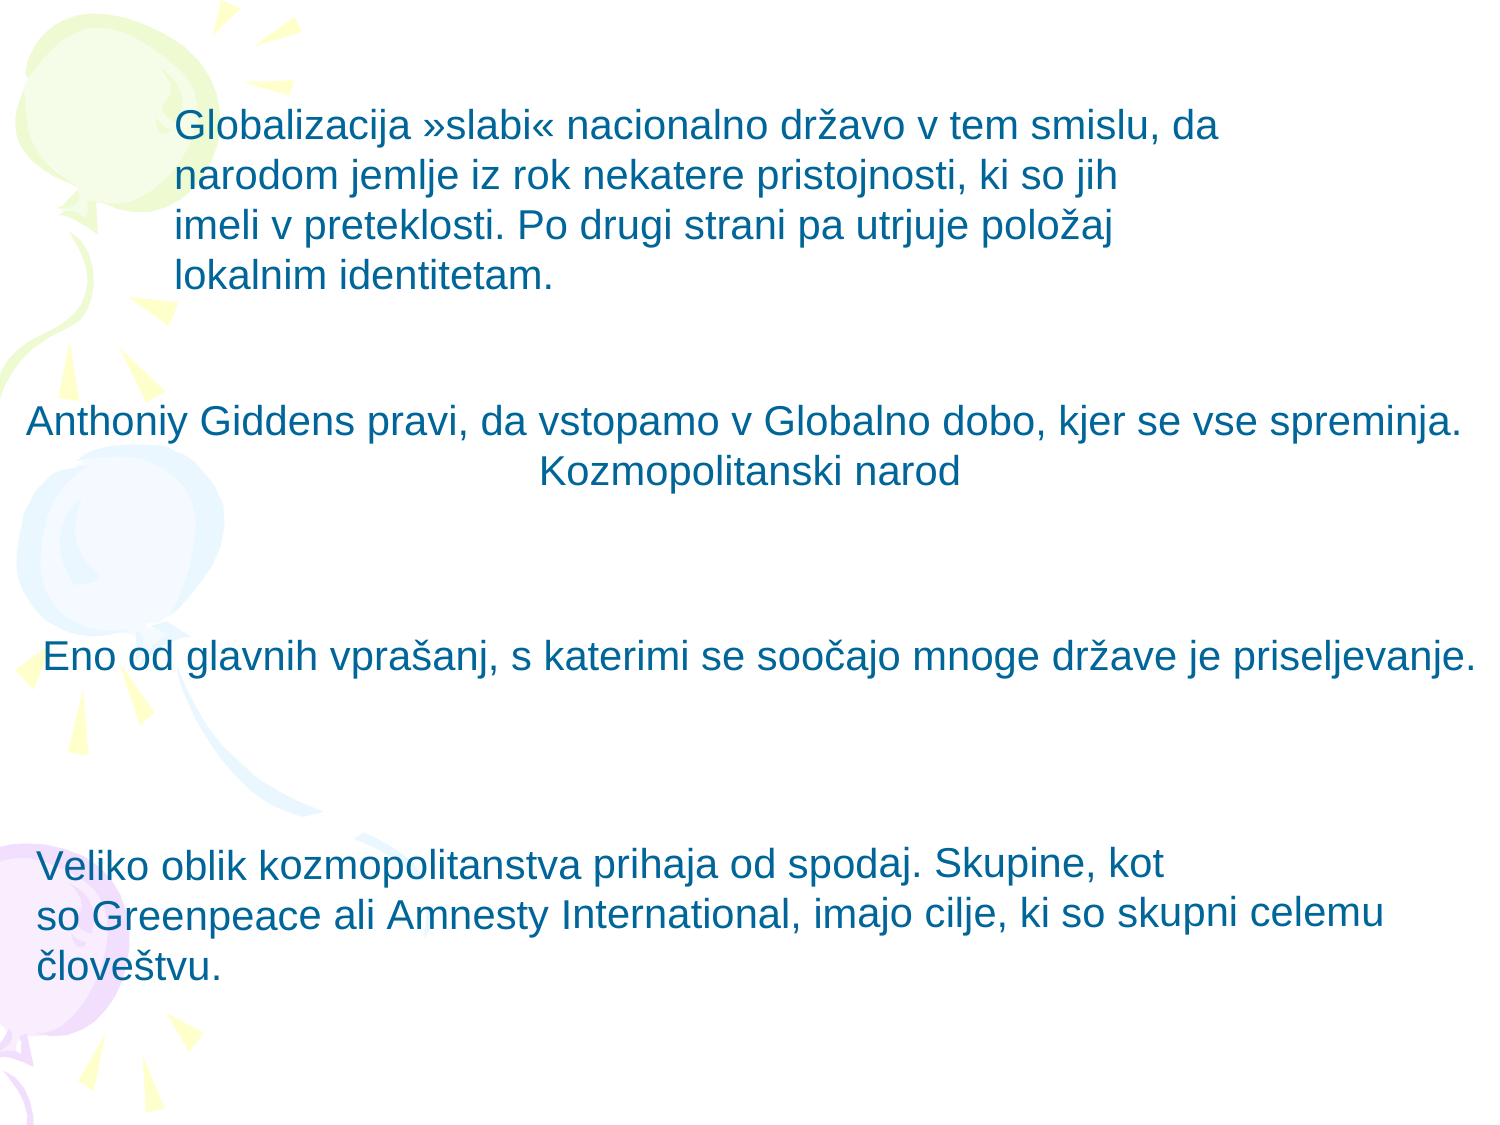

Globalizacija »slabi« nacionalno državo v tem smislu, da narodom jemlje iz rok nekatere pristojnosti, ki so jih
imeli v preteklosti. Po drugi strani pa utrjuje položaj lokalnim identitetam.
Anthoniy Giddens pravi, da vstopamo v Globalno dobo, kjer se vse spreminja.
Kozmopolitanski narod
Eno od glavnih vprašanj, s katerimi se soočajo mnoge države je priseljevanje.
Veliko oblik kozmopolitanstva prihaja od spodaj. Skupine, kot
so Greenpeace ali Amnesty International, imajo cilje, ki so skupni celemu človeštvu.